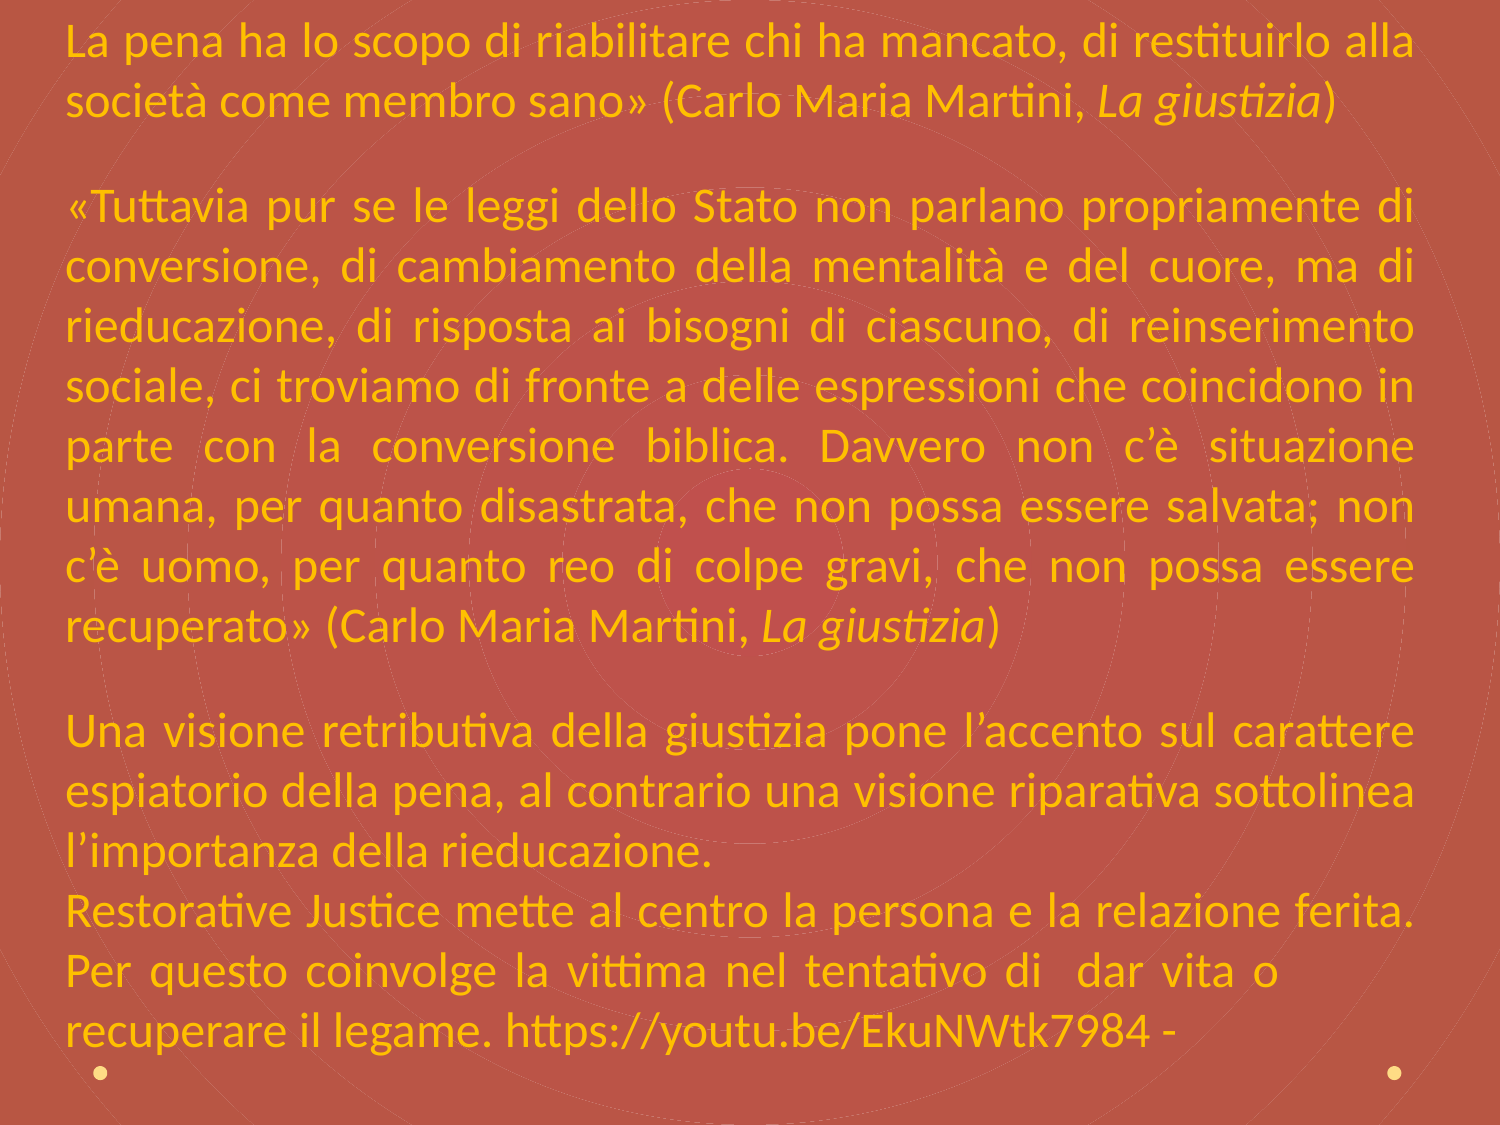

La pena ha lo scopo di riabilitare chi ha mancato, di restituirlo alla società come membro sano» (Carlo Maria Martini, La giustizia)
«Tuttavia pur se le leggi dello Stato non parlano propriamente di conversione, di cambiamento della mentalità e del cuore, ma di rieducazione, di risposta ai bisogni di ciascuno, di reinserimento sociale, ci troviamo di fronte a delle espressioni che coincidono in parte con la conversione biblica. Davvero non c’è situazione umana, per quanto disastrata, che non possa essere salvata; non c’è uomo, per quanto reo di colpe gravi, che non possa essere recuperato» (Carlo Maria Martini, La giustizia)
Una visione retributiva della giustizia pone l’accento sul carattere espiatorio della pena, al contrario una visione riparativa sottolinea l’importanza della rieducazione.
Restorative Justice mette al centro la persona e la relazione ferita. Per questo coinvolge la vittima nel tentativo di dar vita o recuperare il legame. https://youtu.be/EkuNWtk7984 -